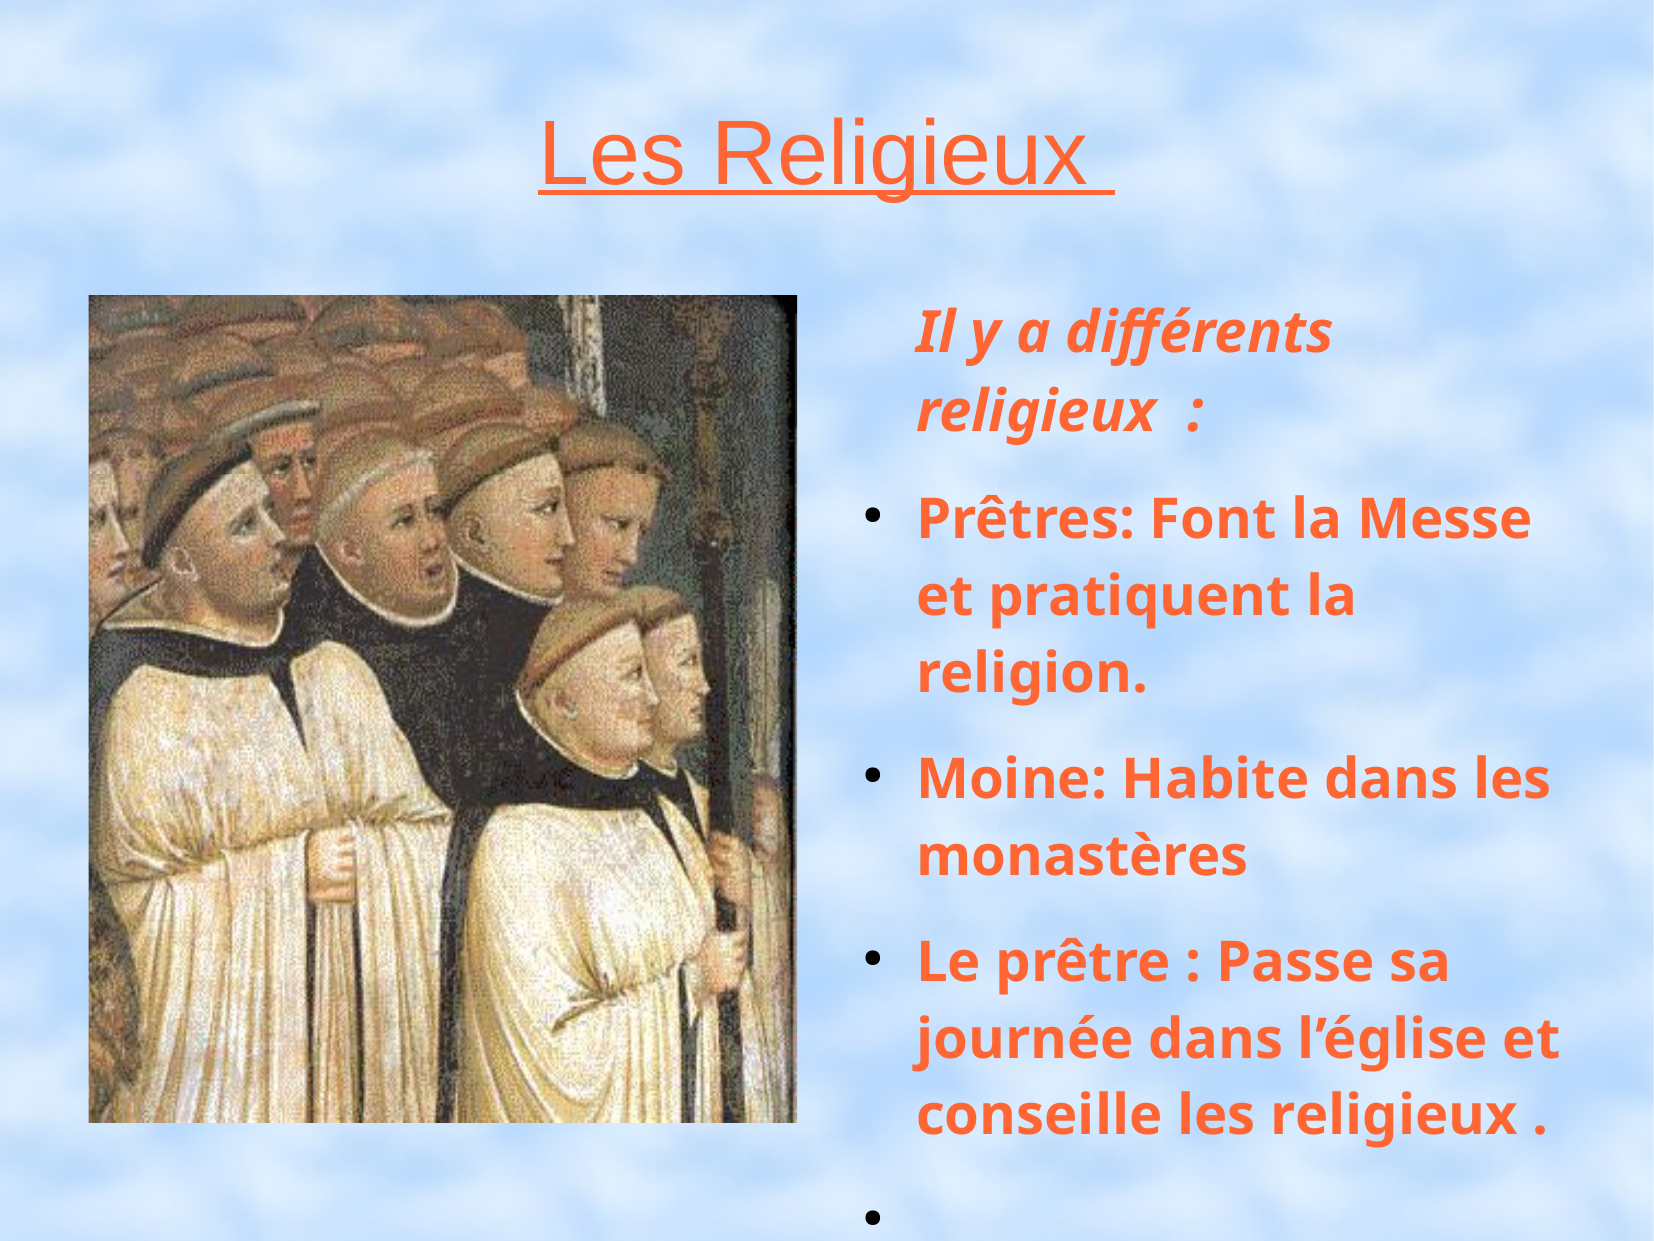

# Les Religieux
Il y a différents religieux :
Prêtres: Font la Messe et pratiquent la religion.
Moine: Habite dans les monastères
Le prêtre : Passe sa journée dans l’église et conseille les religieux .